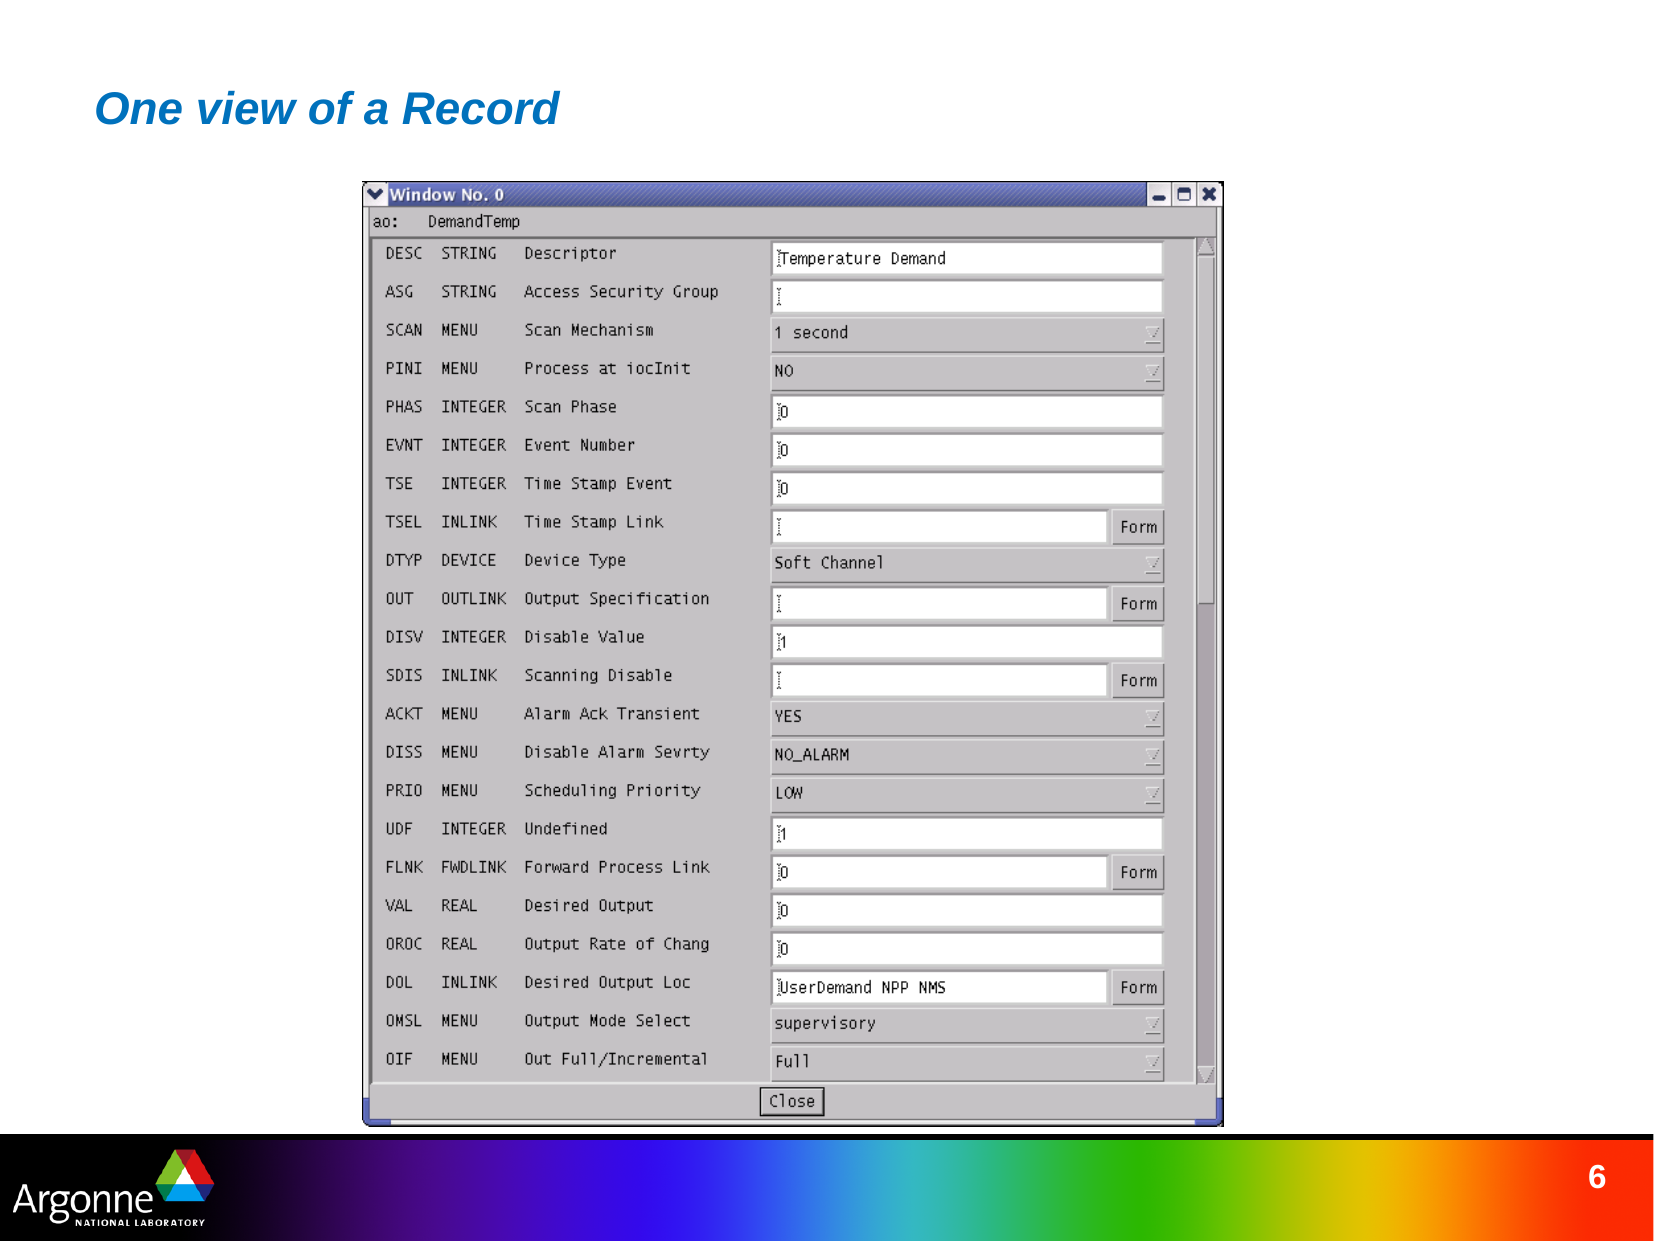

# One view of a Record
6